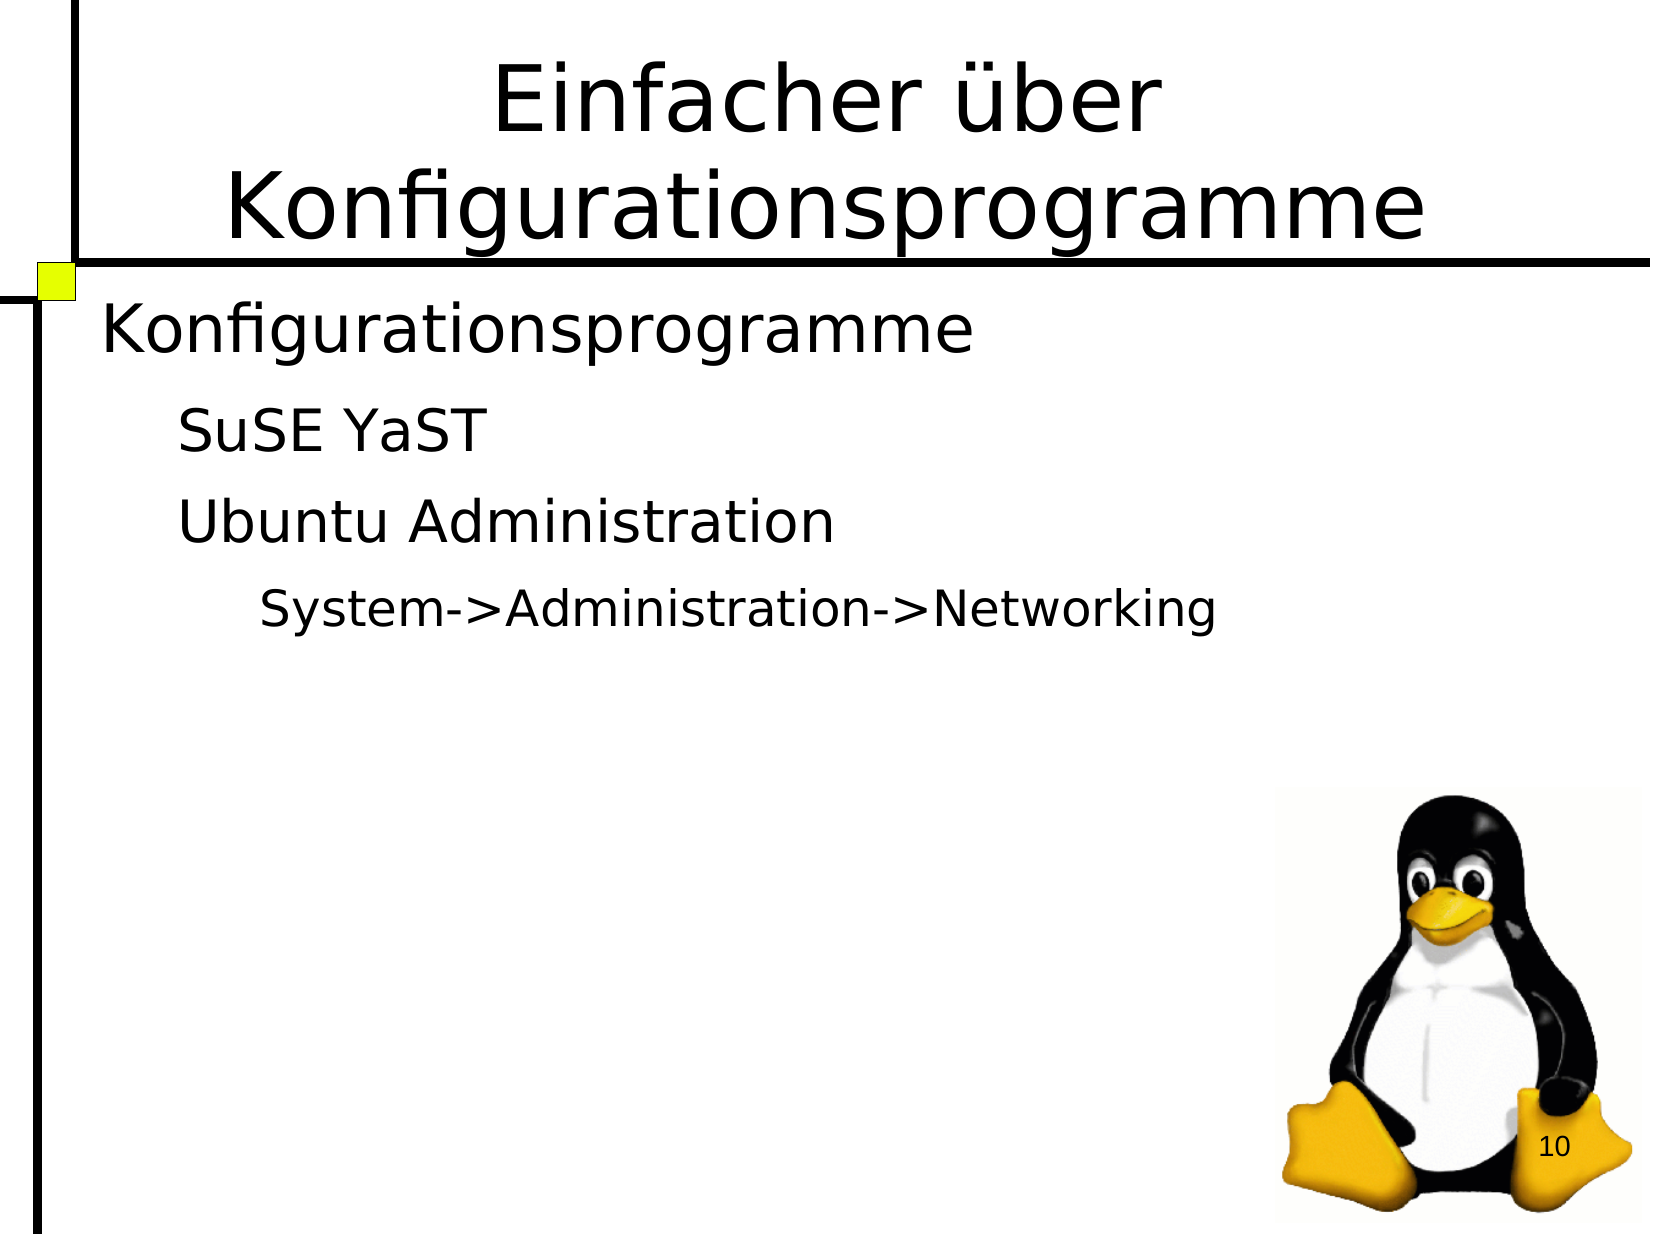

# Einfacher über Konfigurationsprogramme
Konfigurationsprogramme
SuSE YaST
Ubuntu Administration
System->Administration->Networking
10